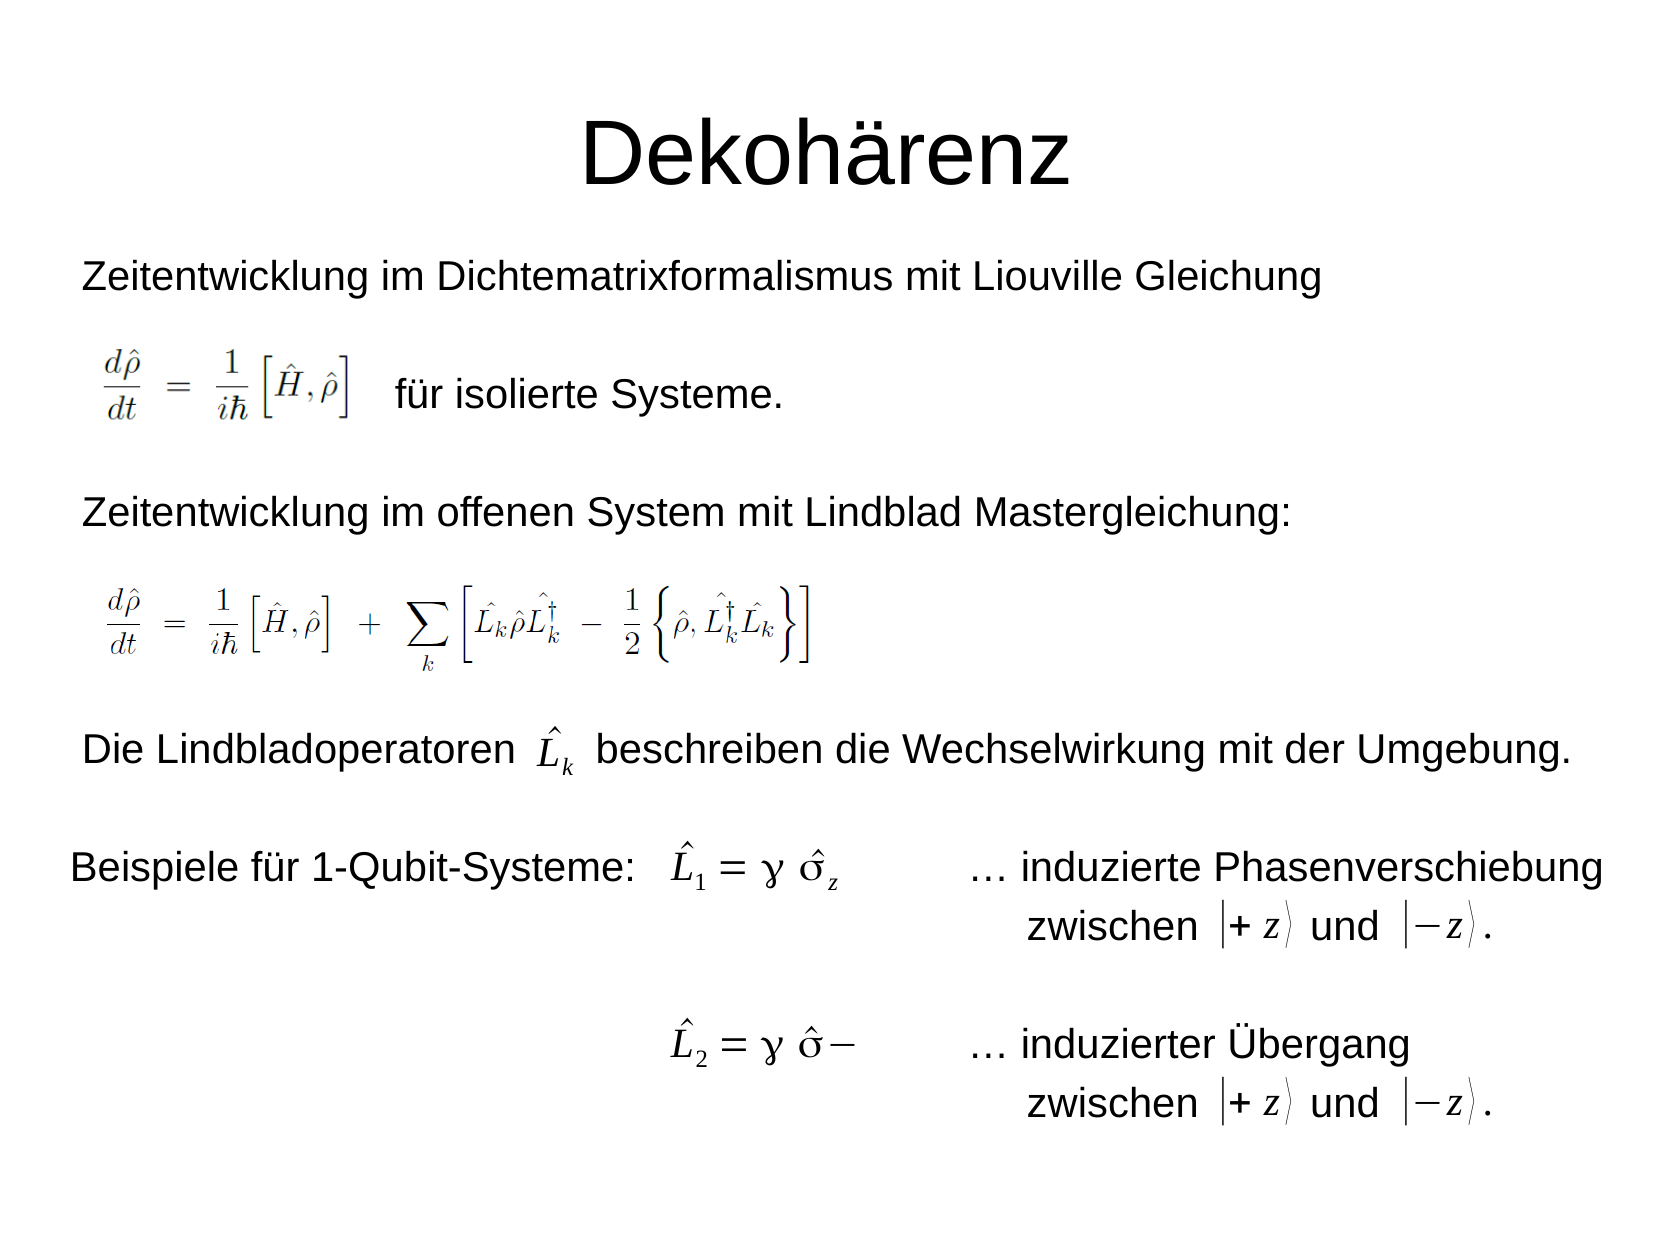

# Dekohärenz
Zeitentwicklung im Dichtematrixformalismus mit Liouville Gleichung
für isolierte Systeme.
Zeitentwicklung im offenen System mit Lindblad Mastergleichung:
Die Lindbladoperatoren
beschreiben die Wechselwirkung mit der Umgebung.
Beispiele für 1-Qubit-Systeme:
… induzierte Phasenverschiebung
zwischen
und
… induzierter Übergang
zwischen
und